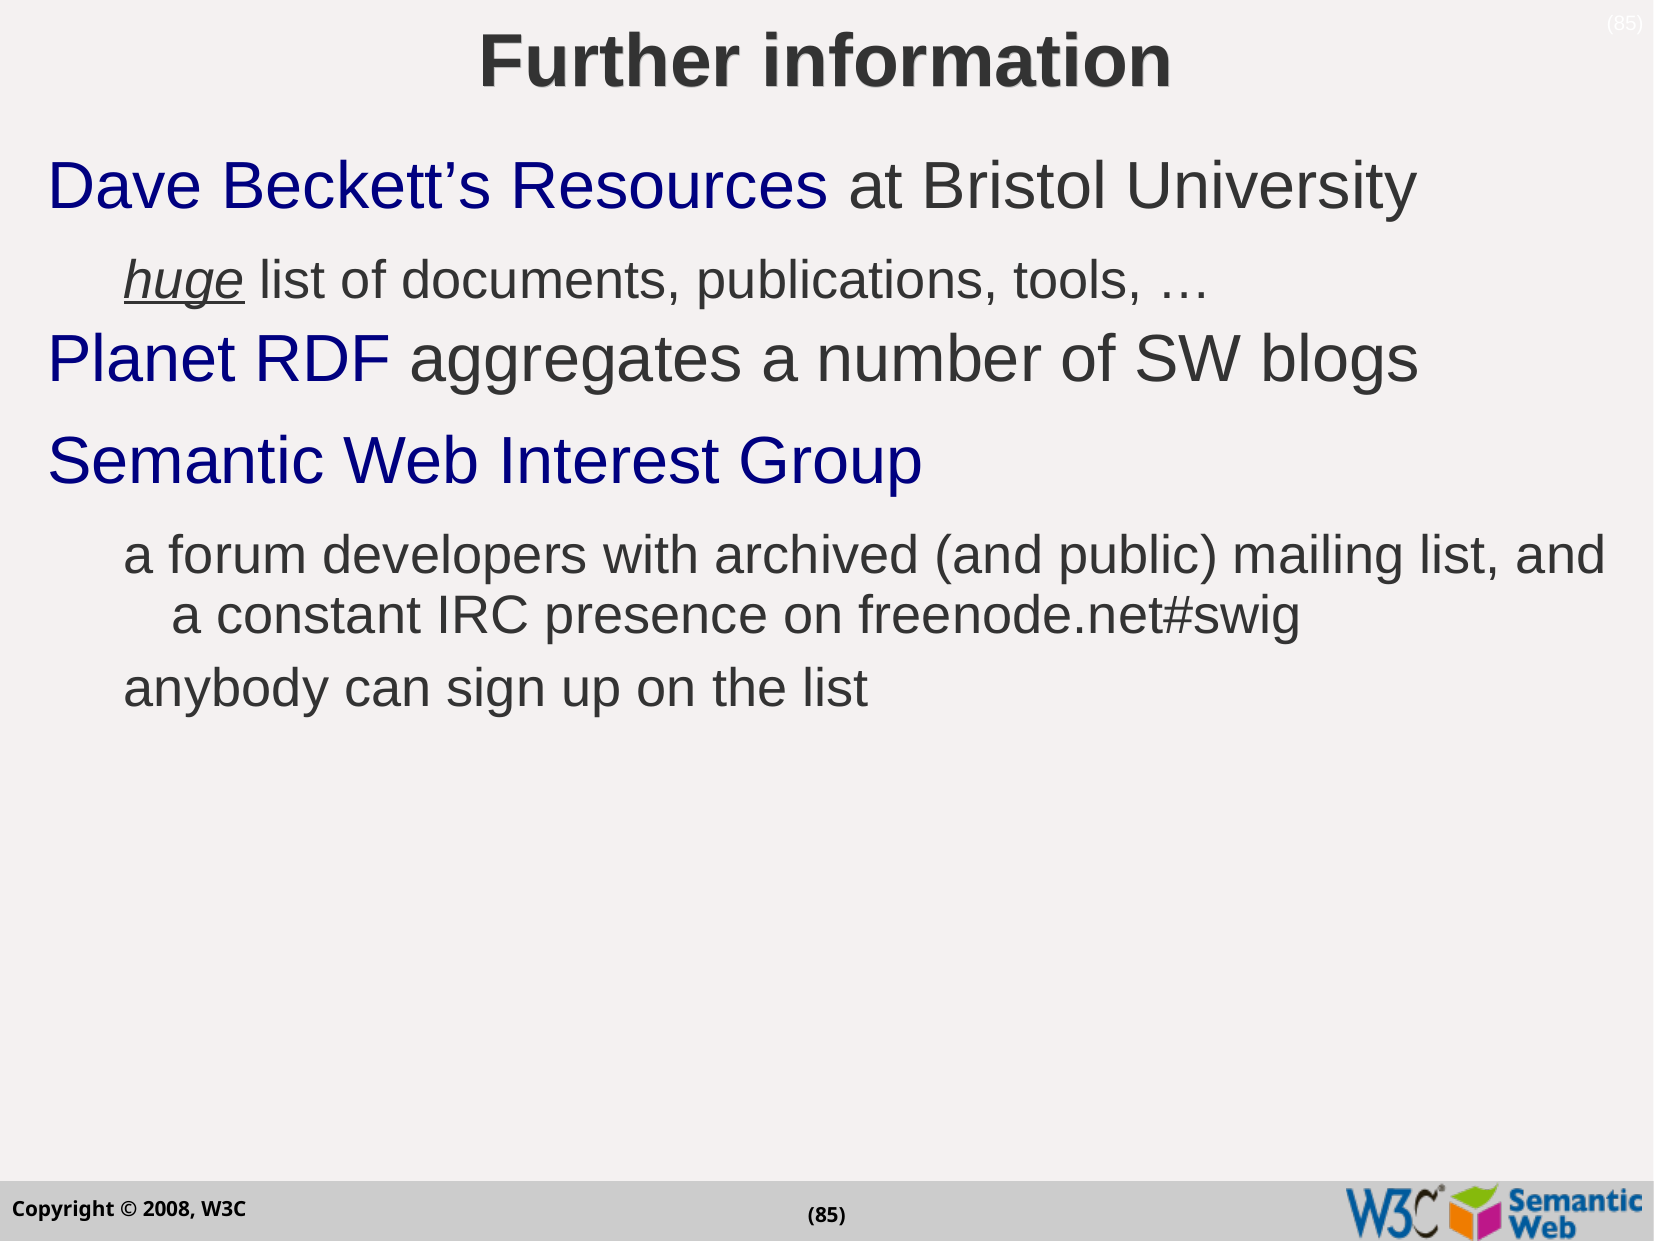

# Further information
Dave Beckett’s Resources at Bristol University
huge list of documents, publications, tools, …
Planet RDF aggregates a number of SW blogs
Semantic Web Interest Group
a forum developers with archived (and public) mailing list, and a constant IRC presence on freenode.net#swig
anybody can sign up on the list